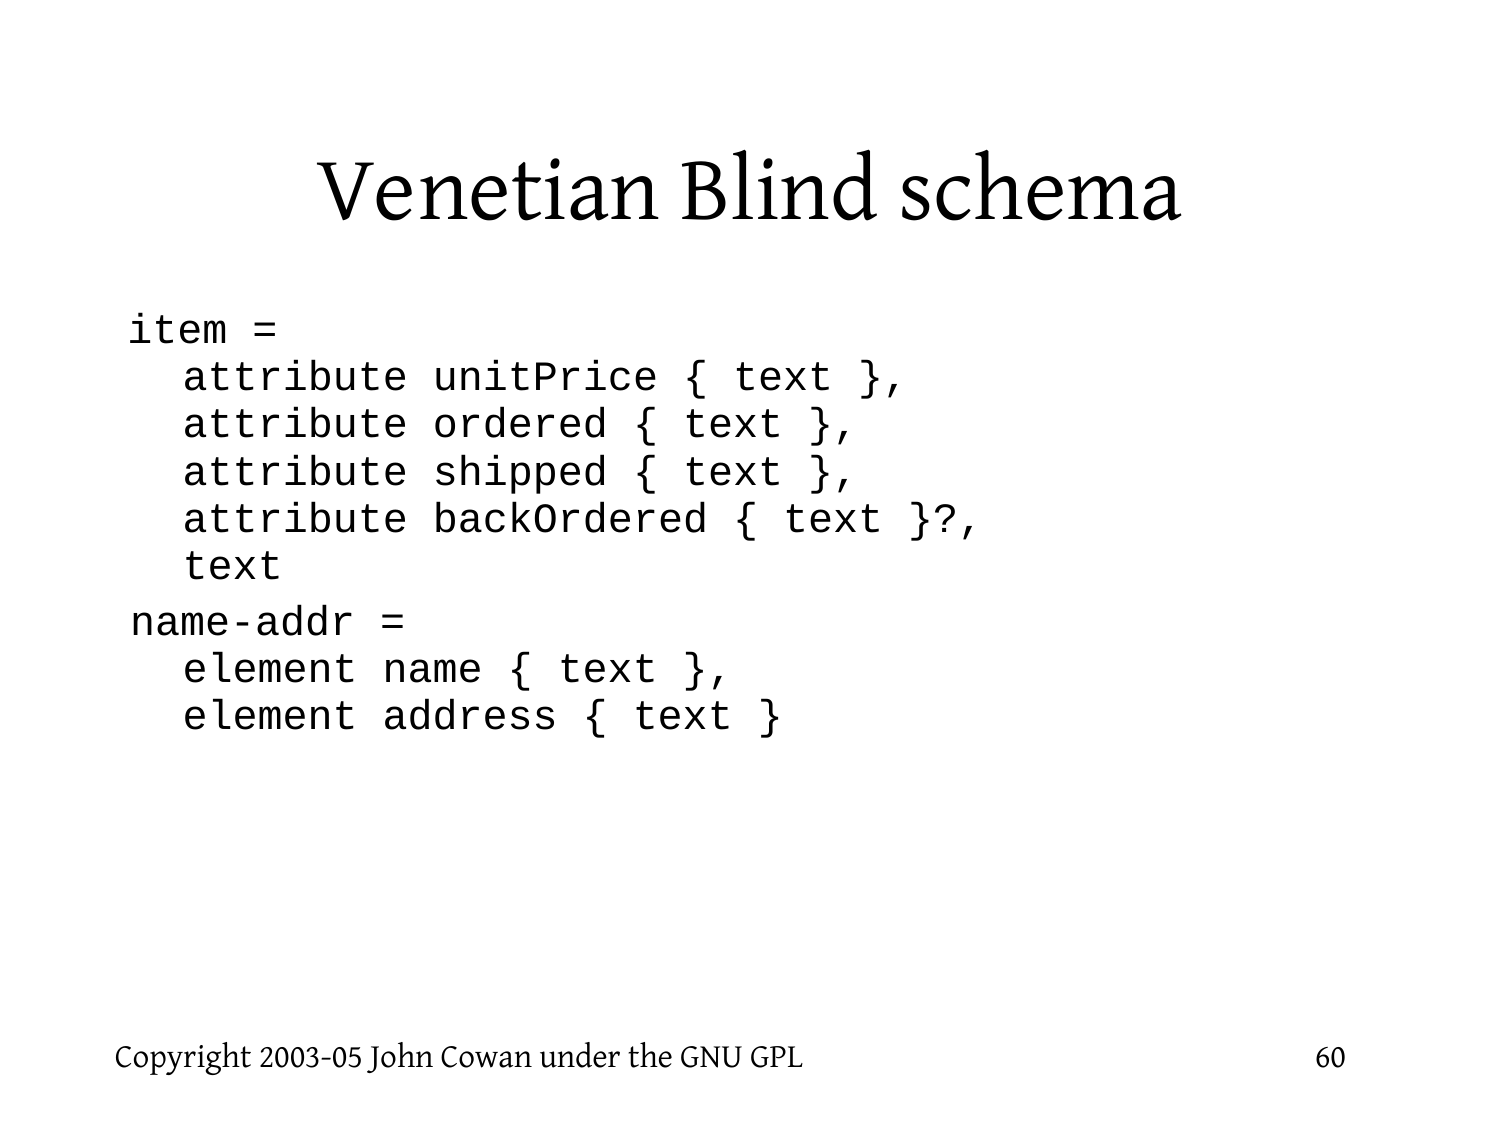

# Venetian Blind schema
item =
attribute unitPrice { text },
attribute ordered { text },
attribute shipped { text },
attribute backOrdered { text }?,
text
name-addr =
element name { text },
element address { text }